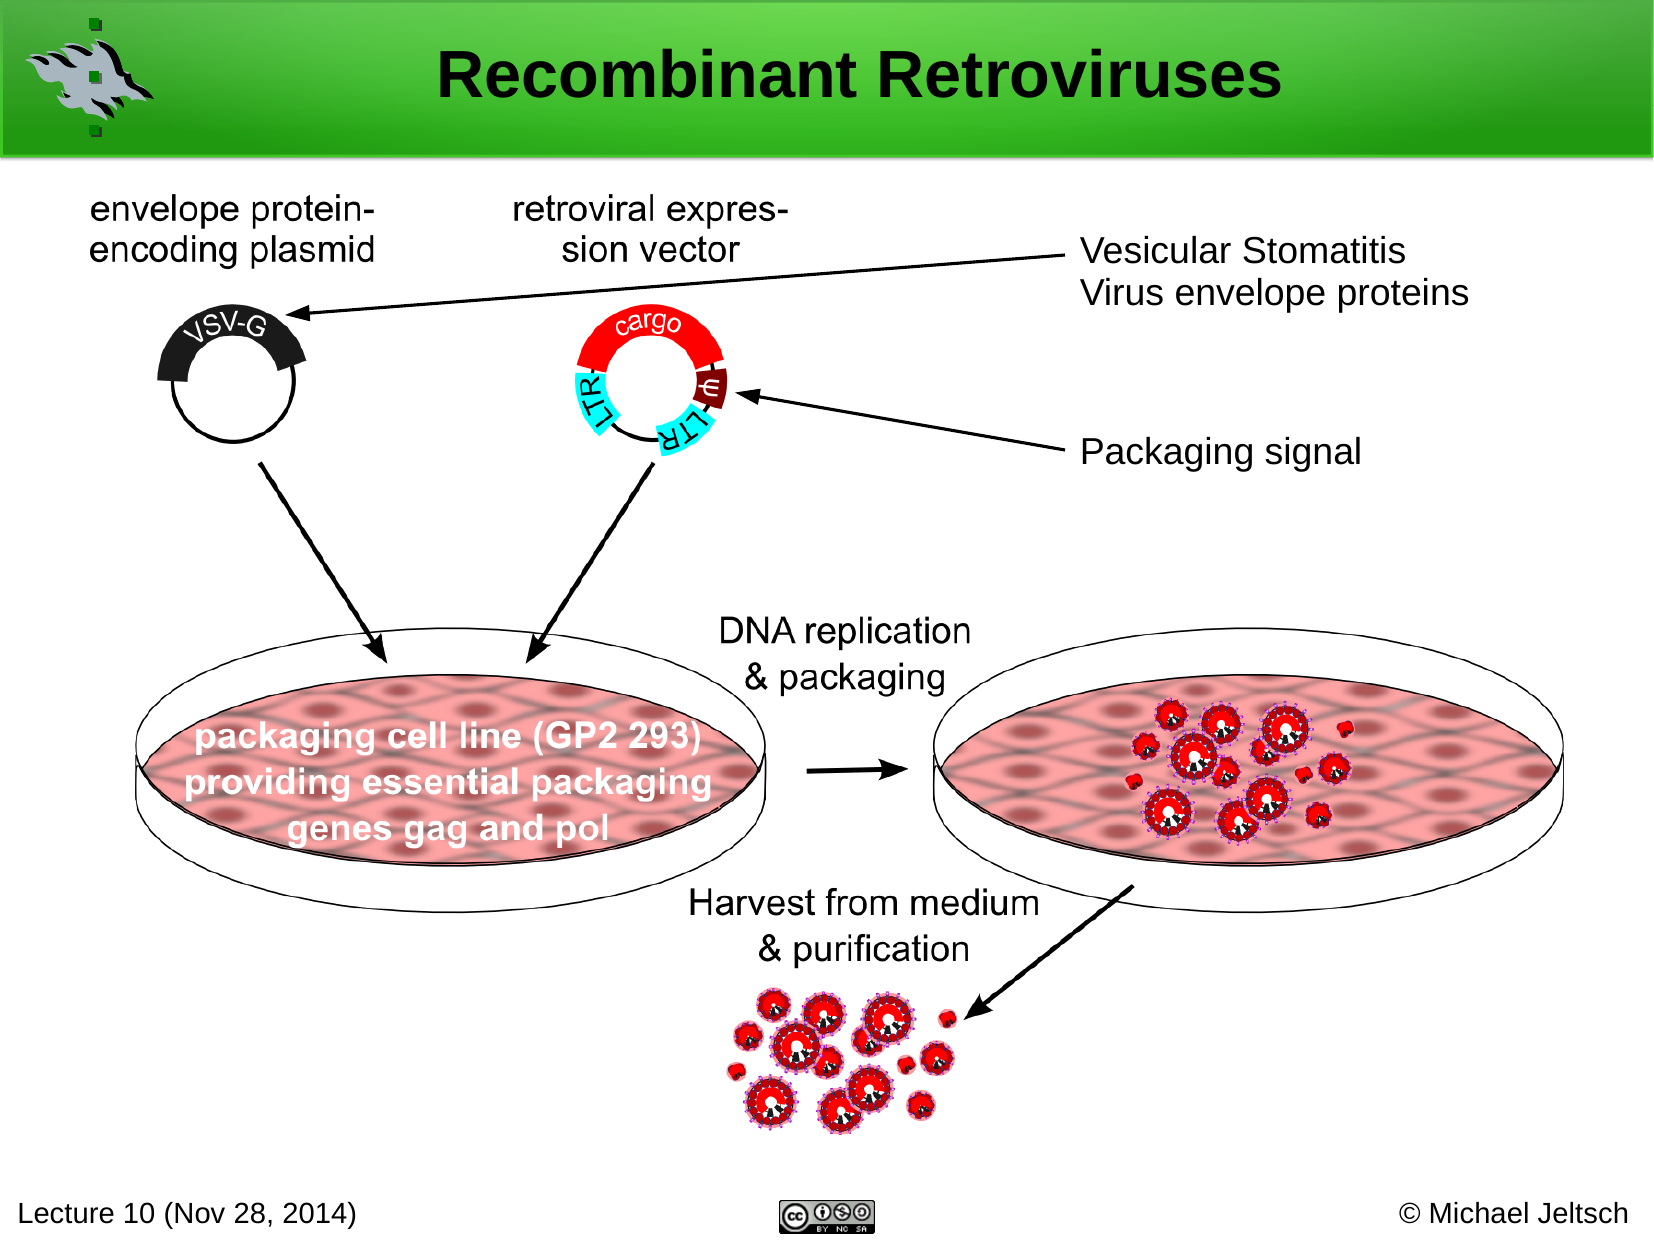

# Recombinant Retroviruses
Vesicular Stomatitis
Virus envelope proteins
Packaging signal